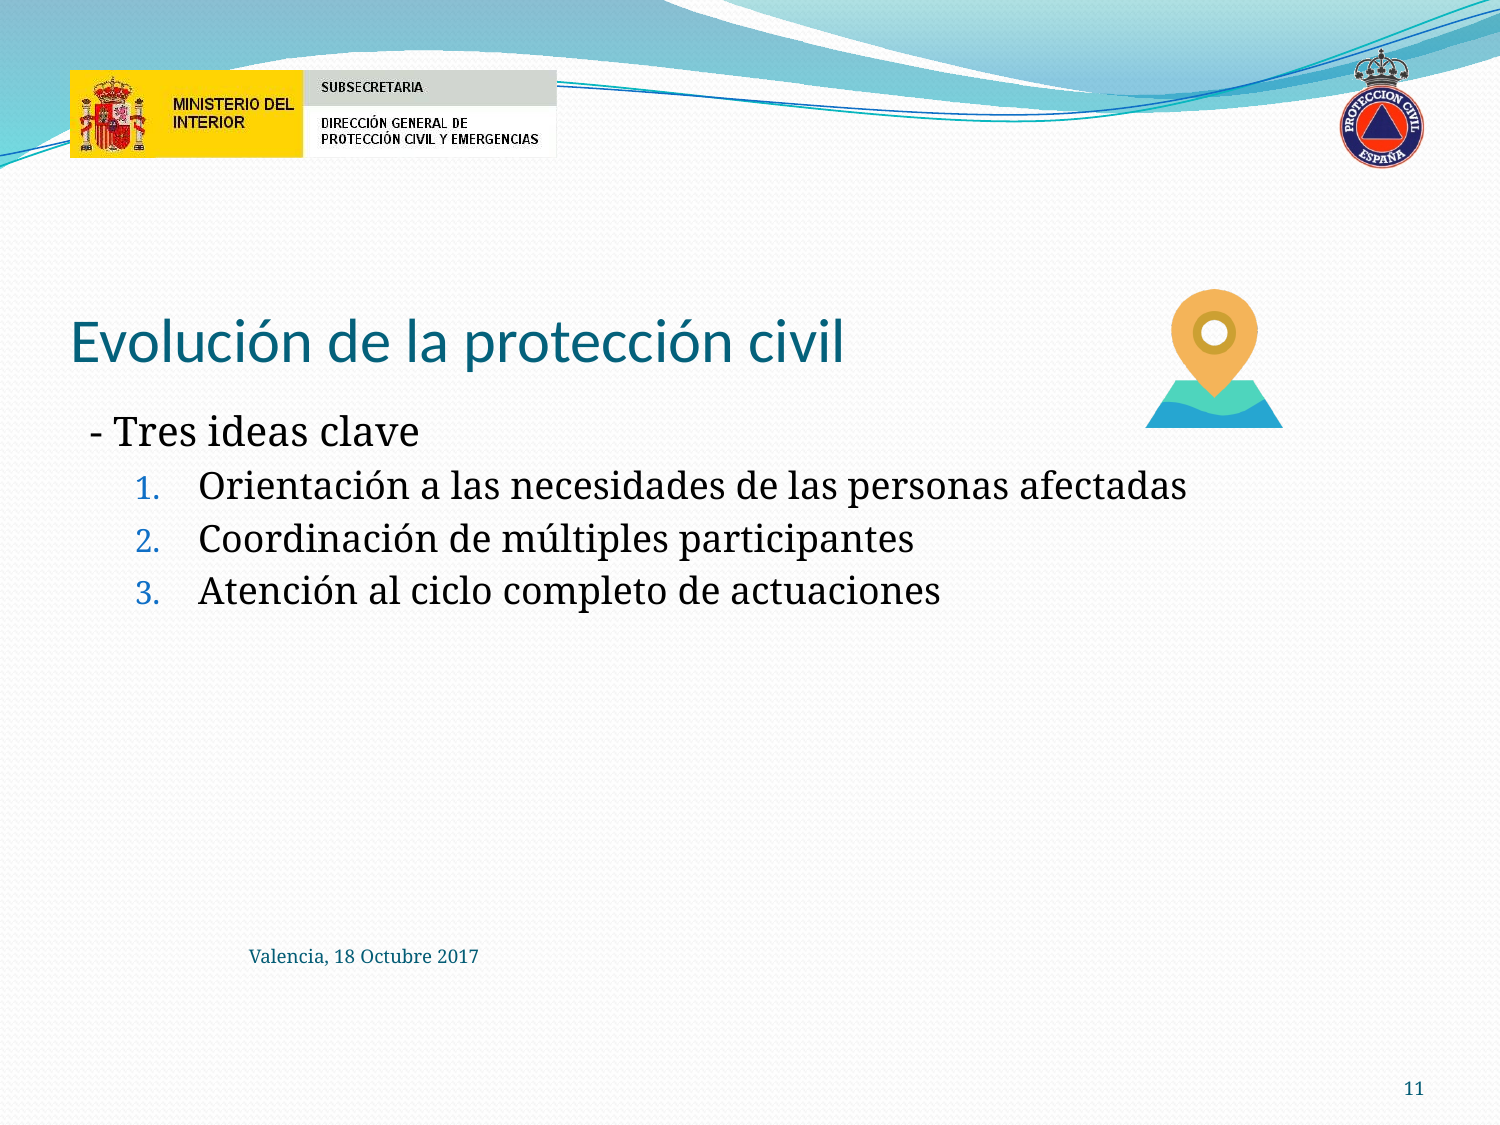

# Evolución de la protección civil
- Tres ideas clave
Orientación a las necesidades de las personas afectadas
Coordinación de múltiples participantes
Atención al ciclo completo de actuaciones
Valencia, 18 Octubre 2017